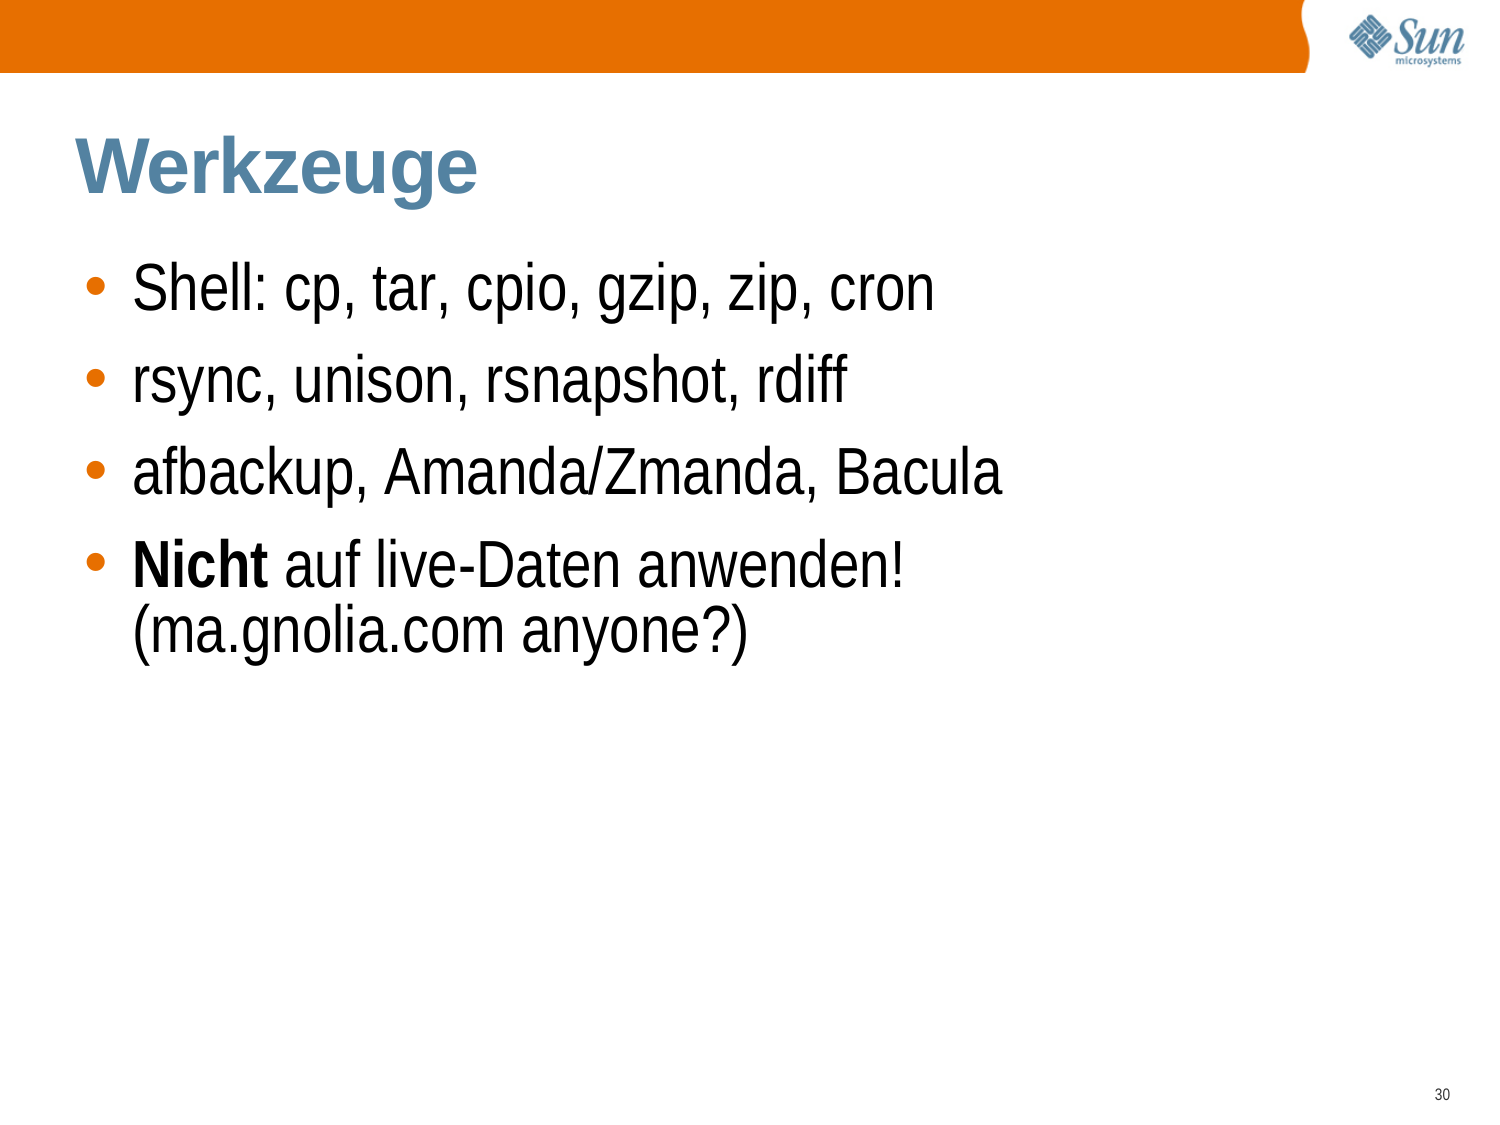

# Werkzeuge
Shell: cp, tar, cpio, gzip, zip, cron
rsync, unison, rsnapshot, rdiff
afbackup, Amanda/Zmanda, Bacula
Nicht auf live-Daten anwenden!
(ma.gnolia.com anyone?)